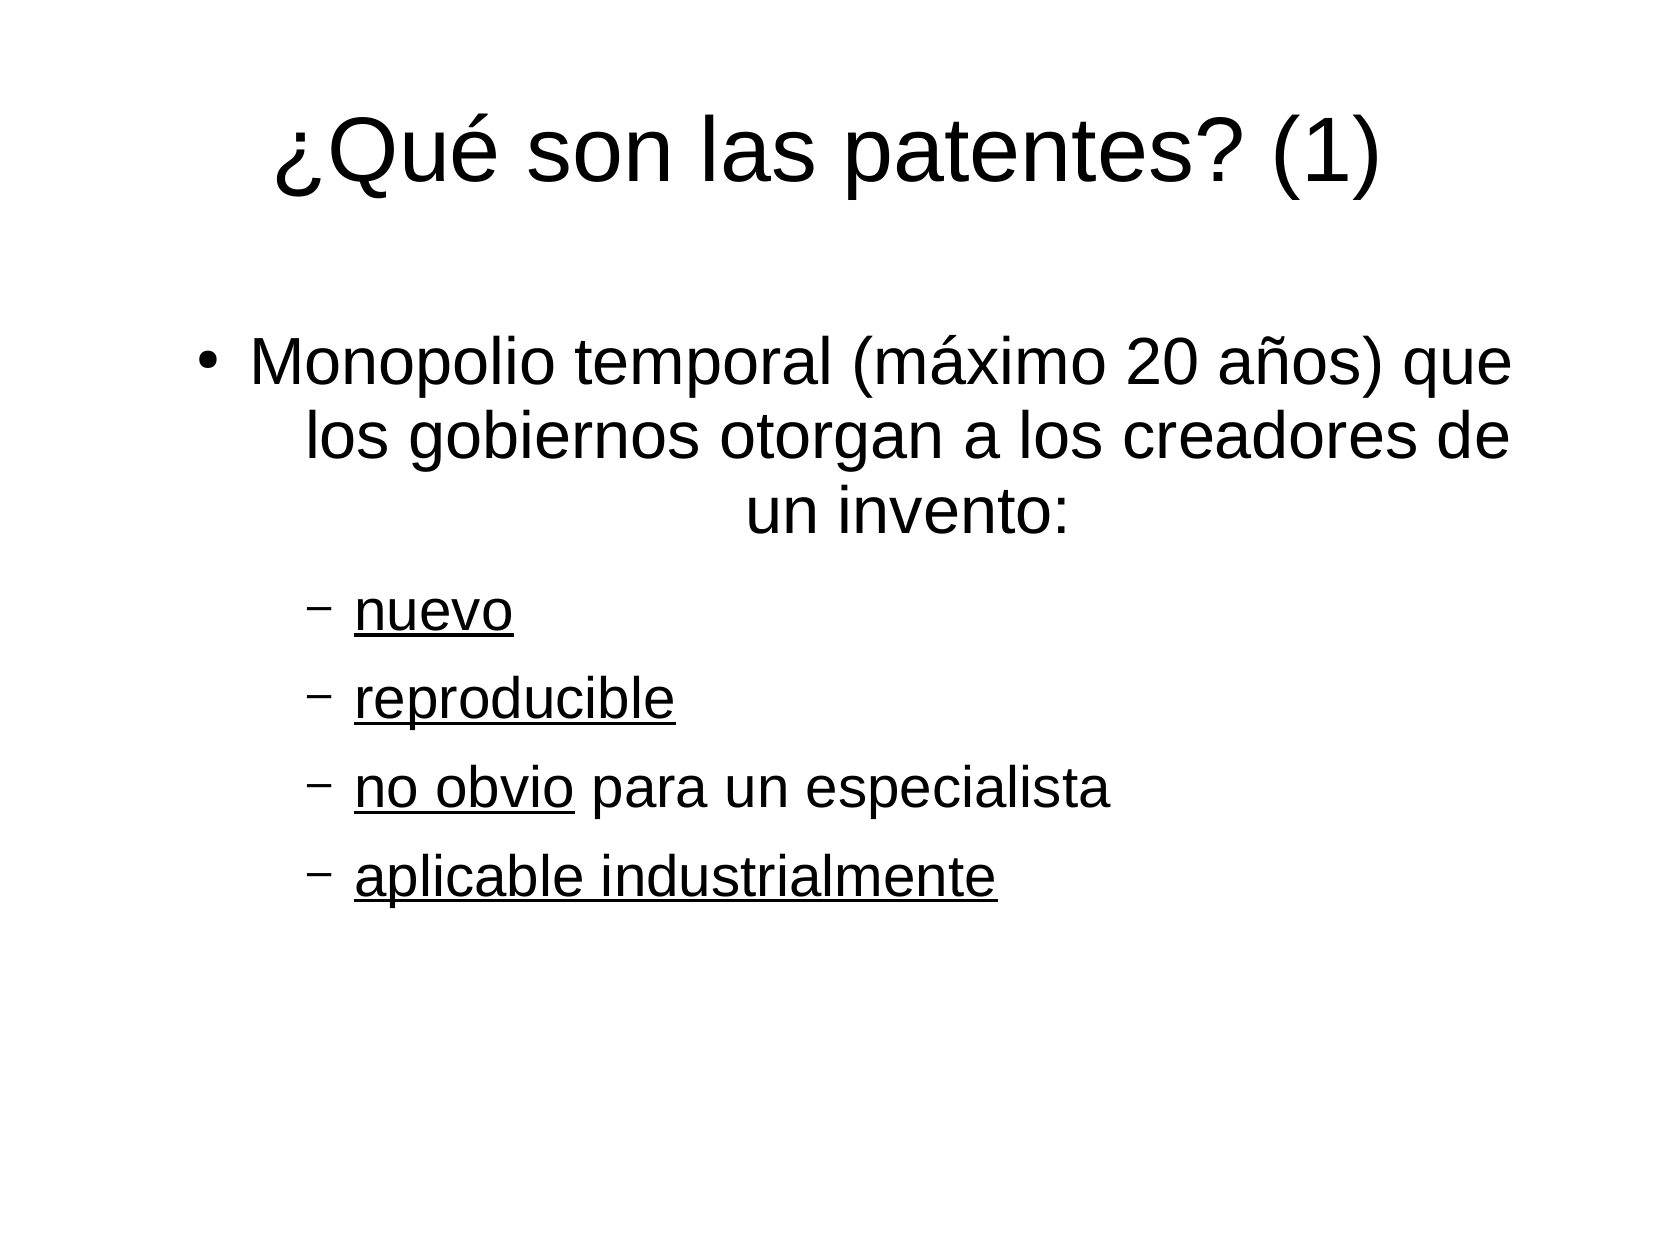

# ¿Qué son las patentes? (1)
Monopolio temporal (máximo 20 años) que los gobiernos otorgan a los creadores de un invento:
nuevo
reproducible
no obvio para un especialista
aplicable industrialmente